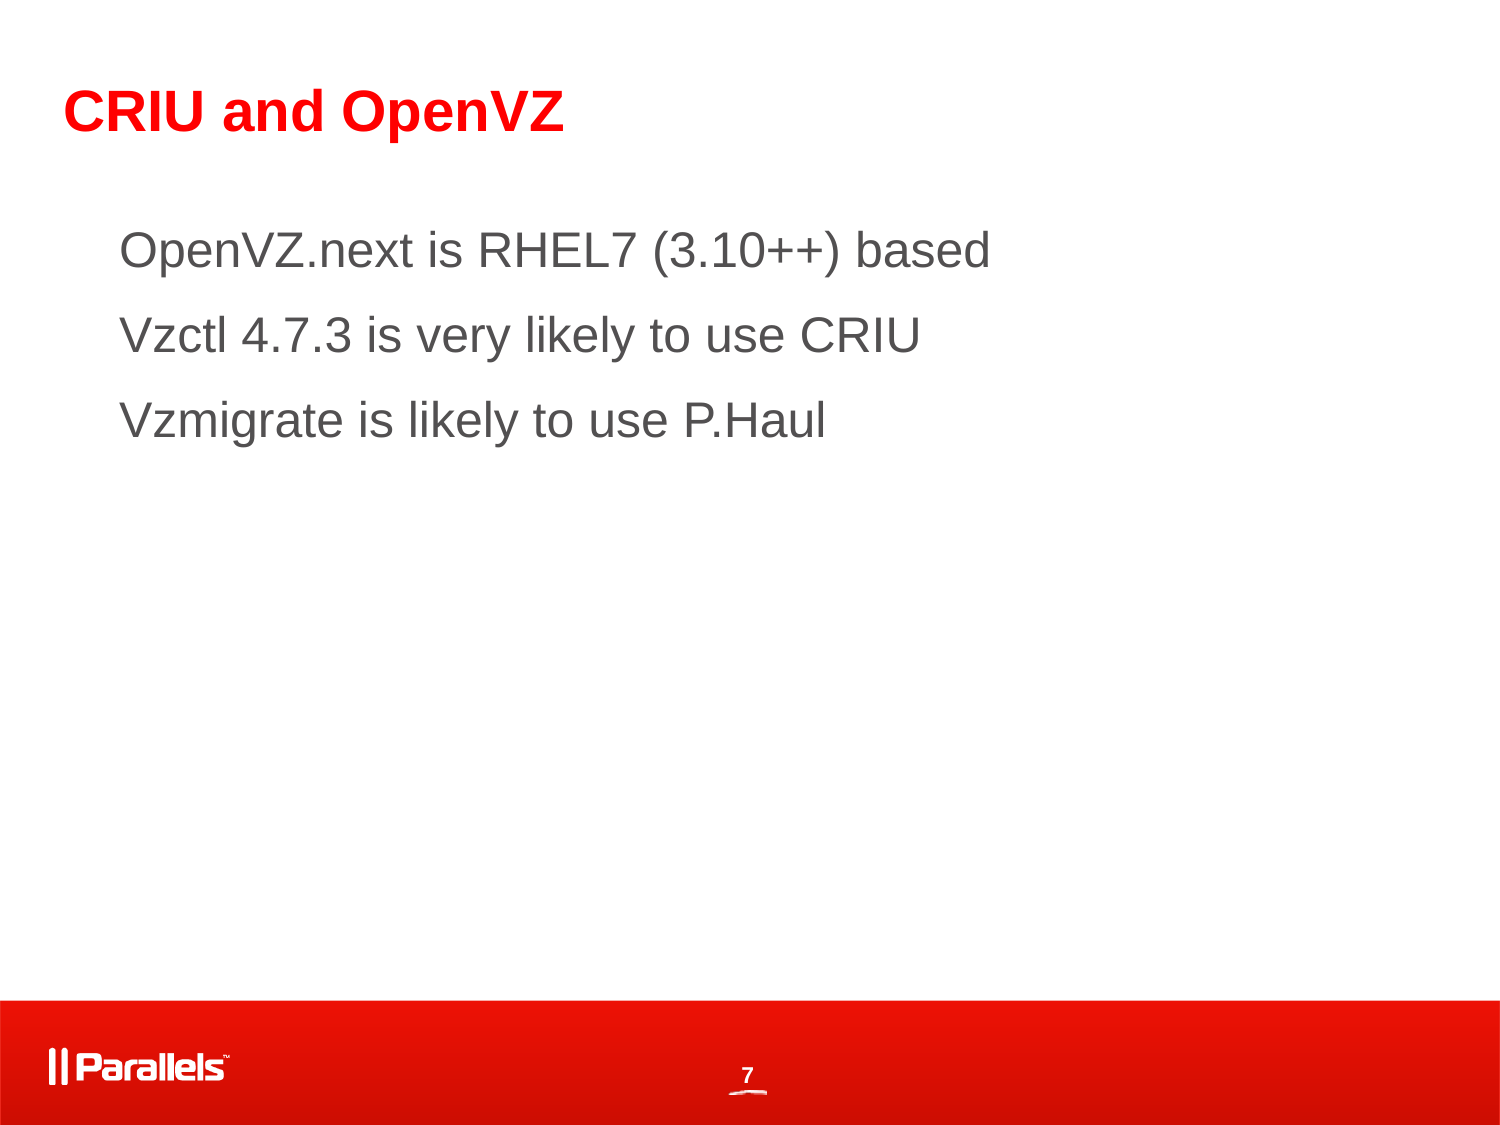

# CRIU and OpenVZ
OpenVZ.next is RHEL7 (3.10++) based
Vzctl 4.7.3 is very likely to use CRIU
Vzmigrate is likely to use P.Haul